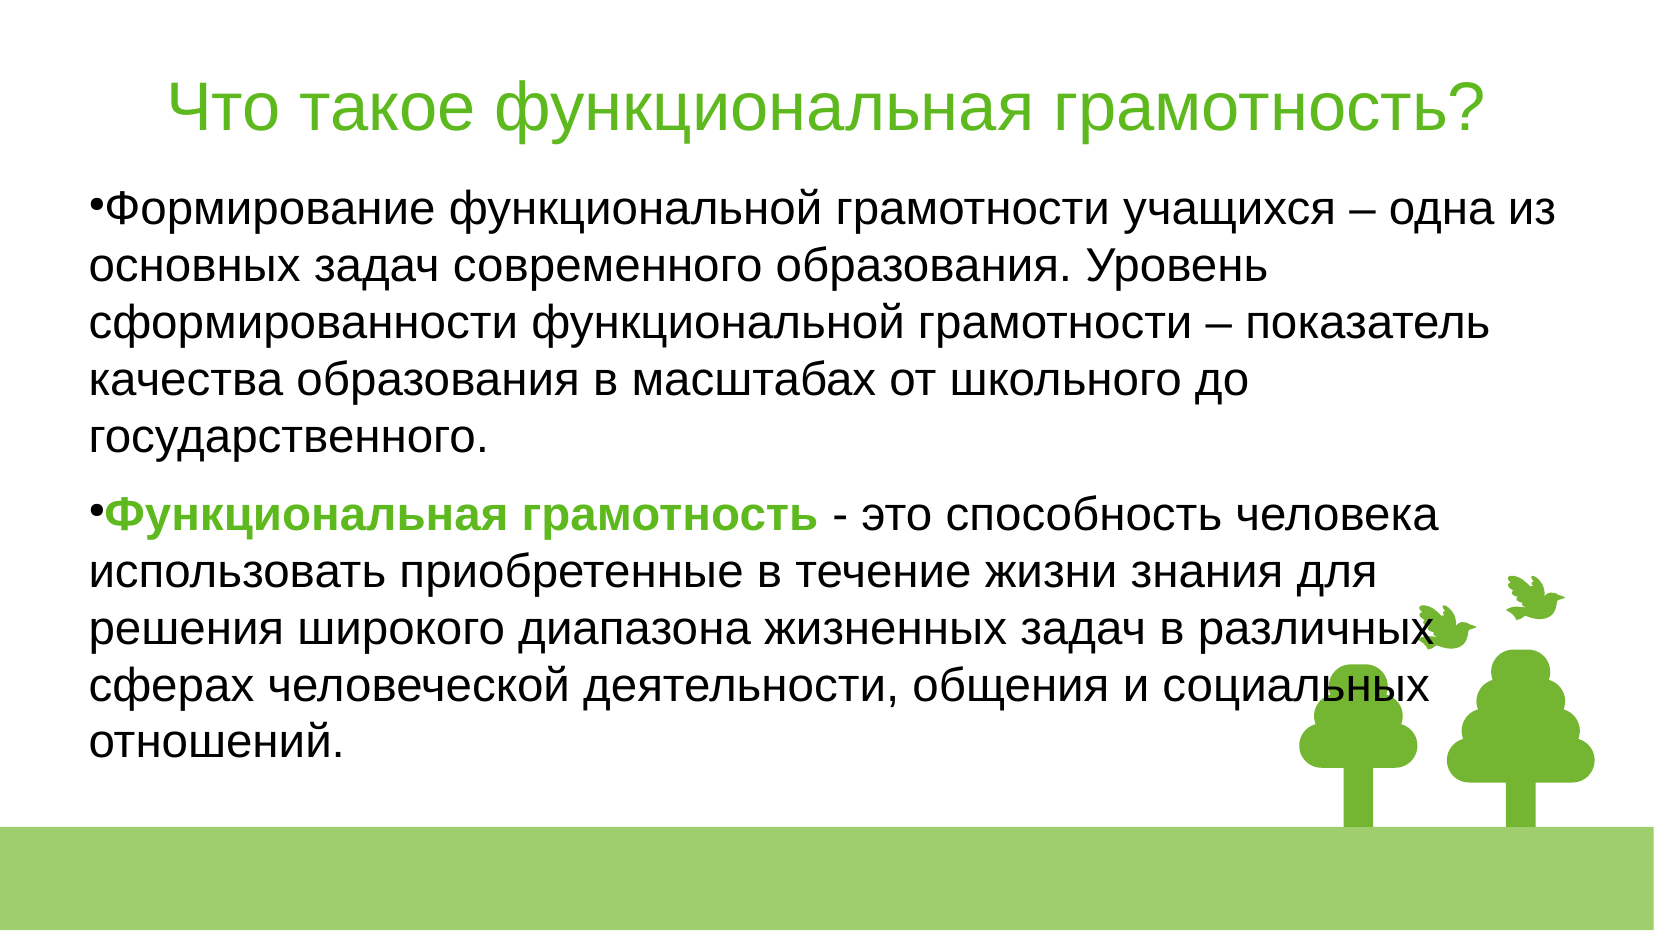

# Что такое функциональная грамотность?
Формирование функциональной грамотности учащихся – одна из основных задач современного образования. Уровень сформированности функциональной грамотности – показатель качества образования в масштабах от школьного до государственного.
Функциональная грамотность - это способность человека использовать приобретенные в течение жизни знания для решения широкого диапазона жизненных задач в различных сферах человеческой деятельности, общения и социальных отношений.